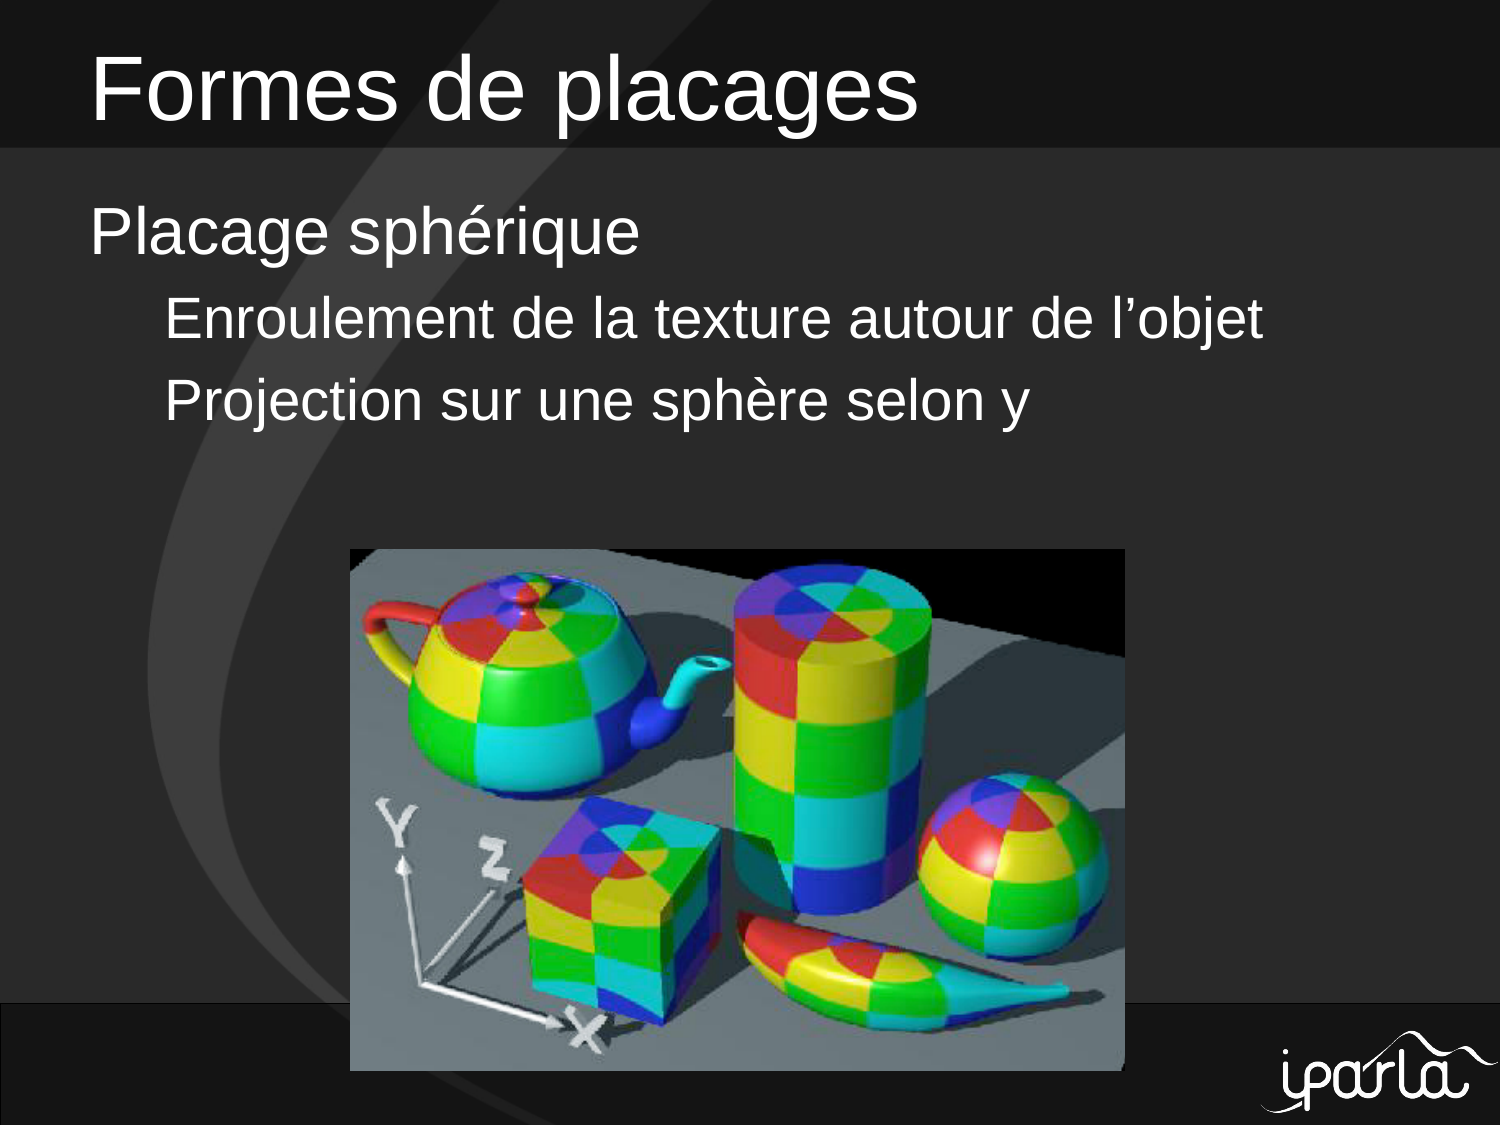

# Formes de placages
Placage sphérique
Enroulement de la texture autour de l’objet
Projection sur une sphère selon y